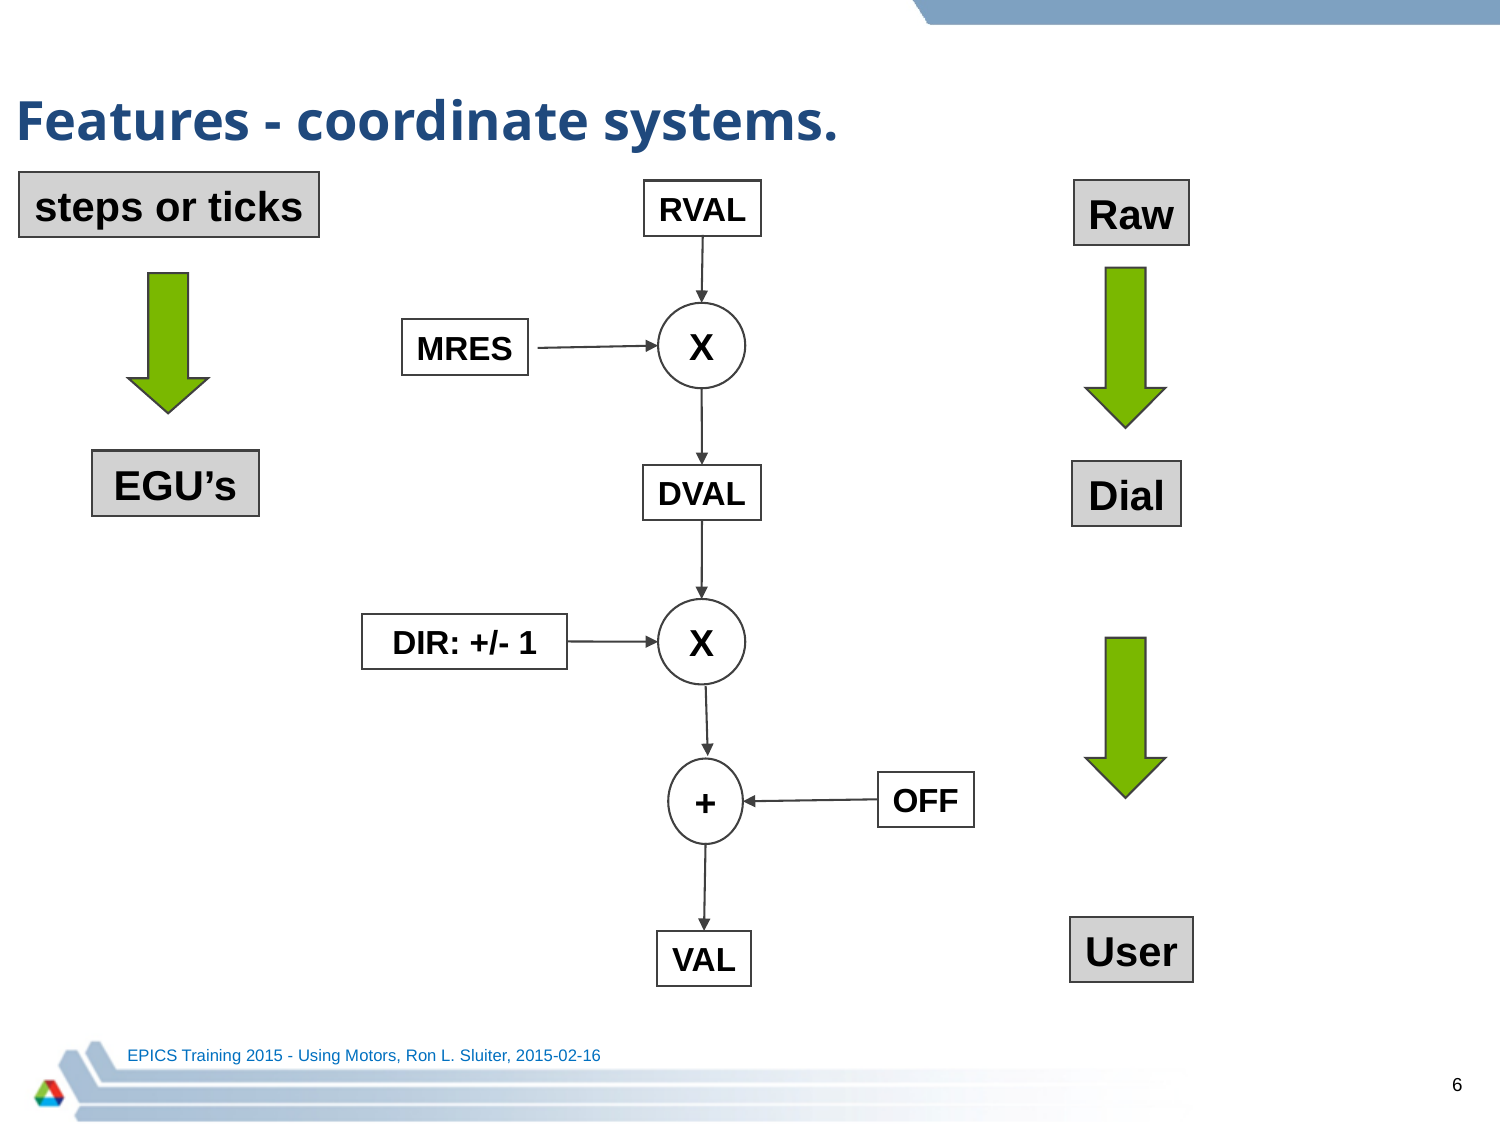

# Features - coordinate systems.
steps or ticks
Raw
RVAL
X
MRES
DVAL
X
DIR: +/- 1
+
OFF
VAL
EGU’s
Dial
User